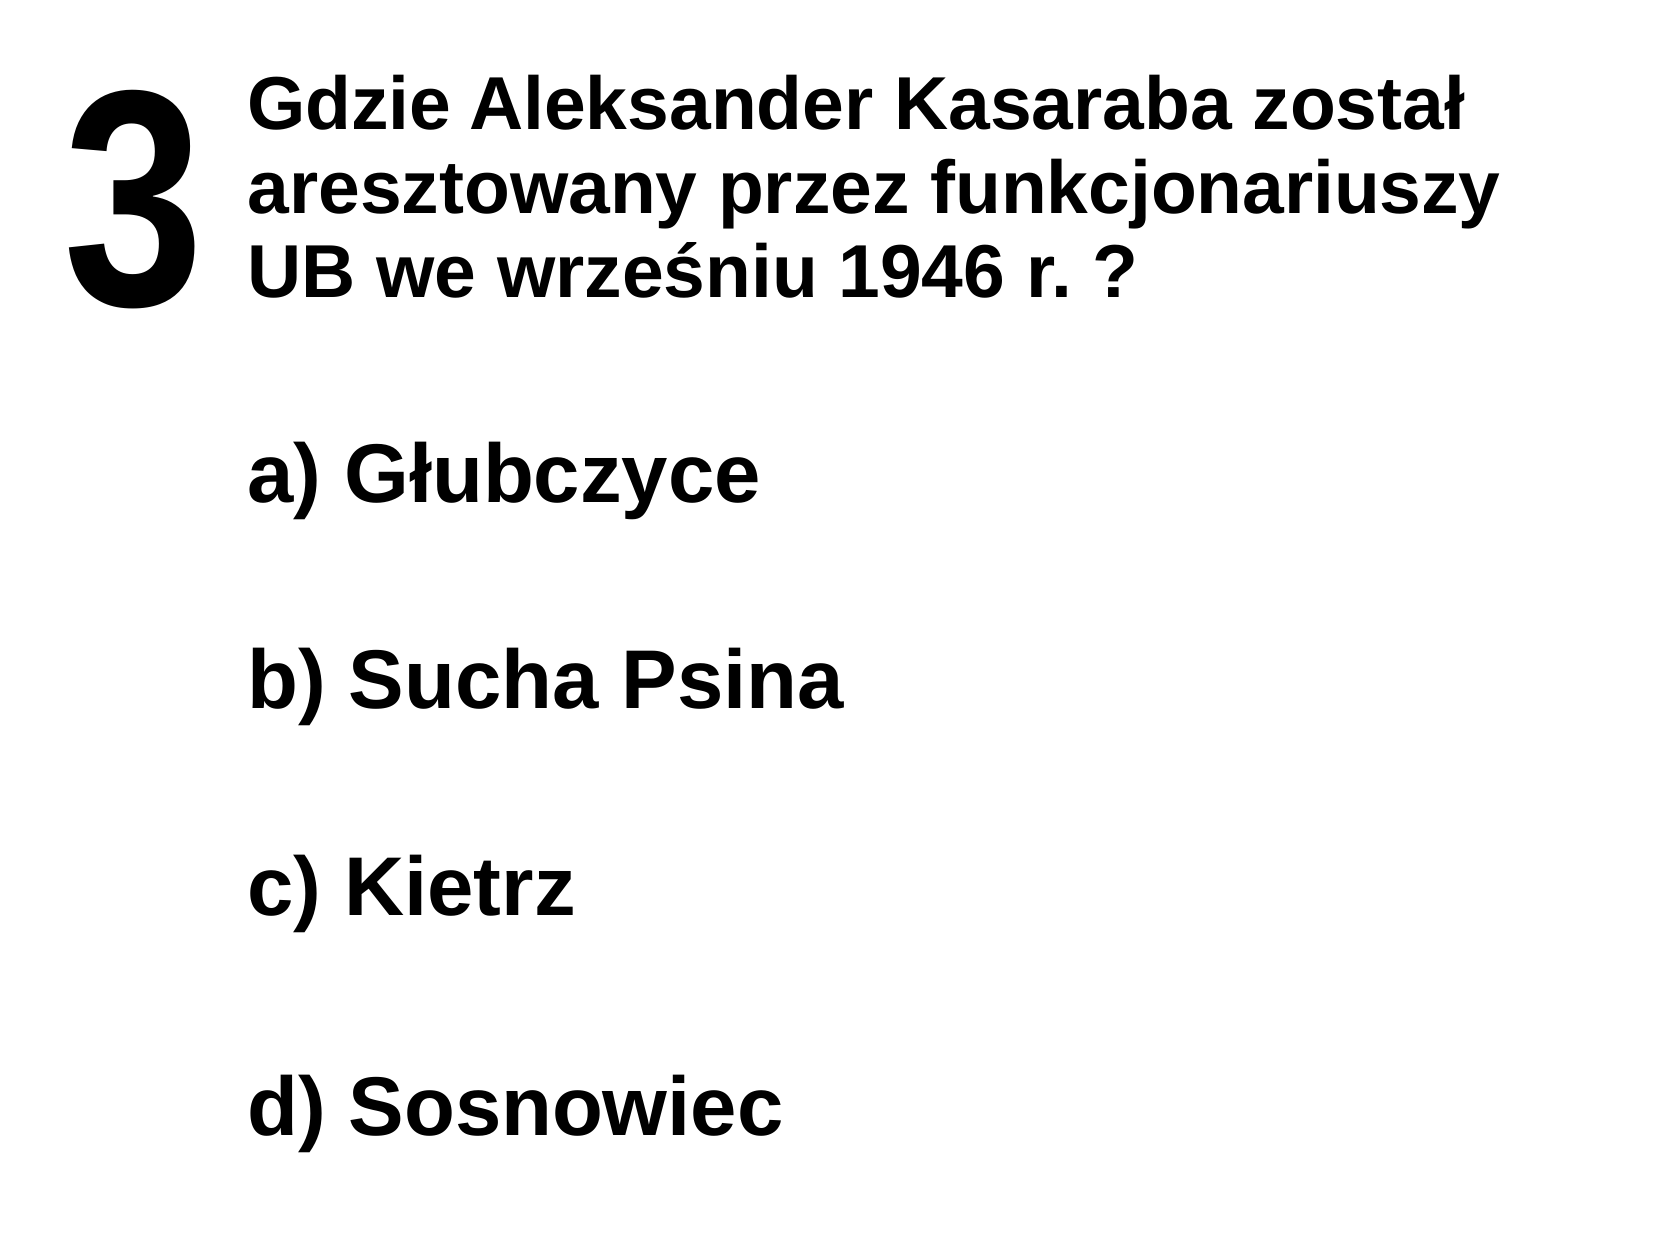

3
Gdzie Aleksander Kasaraba został aresztowany przez funkcjonariuszy UB we wrześniu 1946 r. ?
a) Głubczyce
b) Sucha Psina
c) Kietrz
d) Sosnowiec